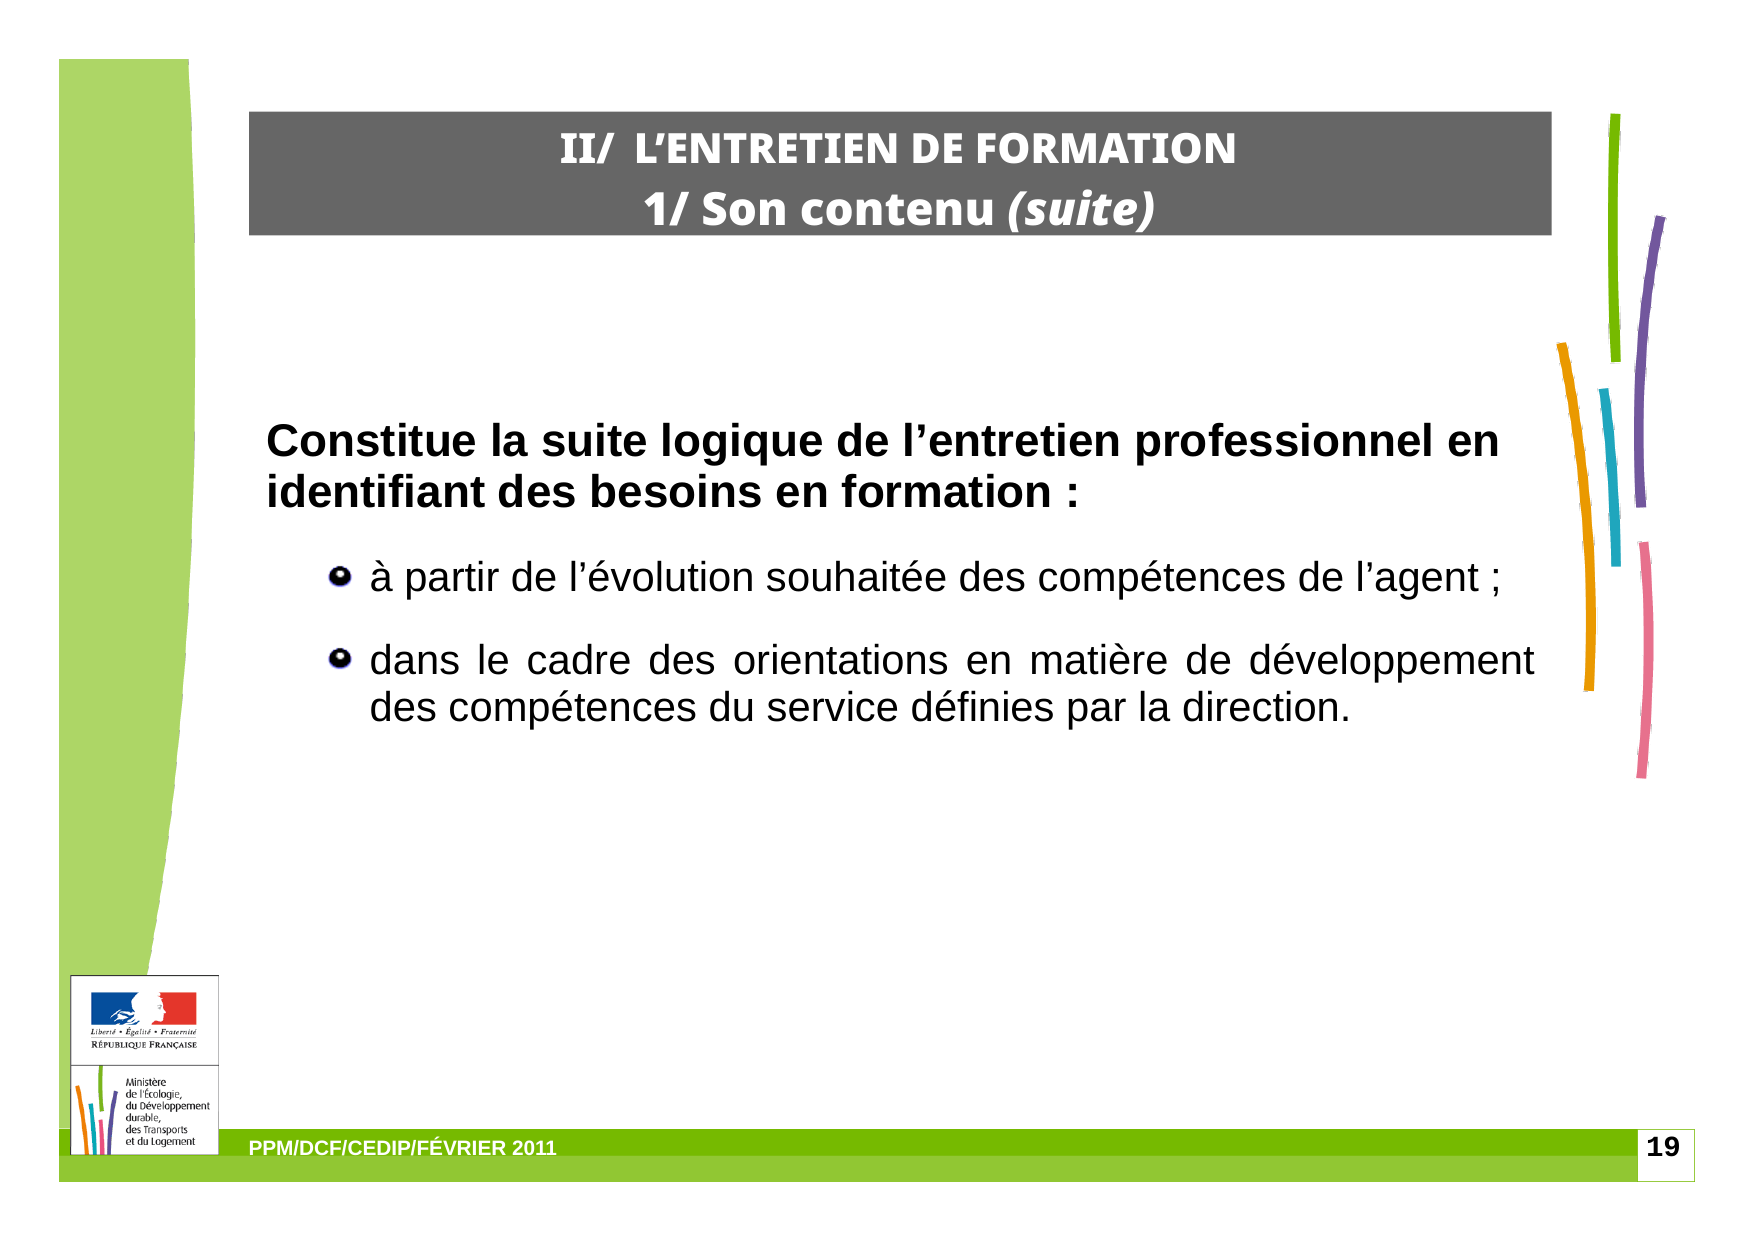

II/	L’ENTRETIEN DE FORMATION
1/ Son contenu (suite)
Constitue la suite logique de l’entretien professionnel en identifiant des besoins en formation :
à partir de l’évolution souhaitée des compétences de l’agent ;
dans le cadre des orientations en matière de développement des compétences du service définies par la direction.
PPM/DCF/CEDIP/FÉVRIER 2011
19